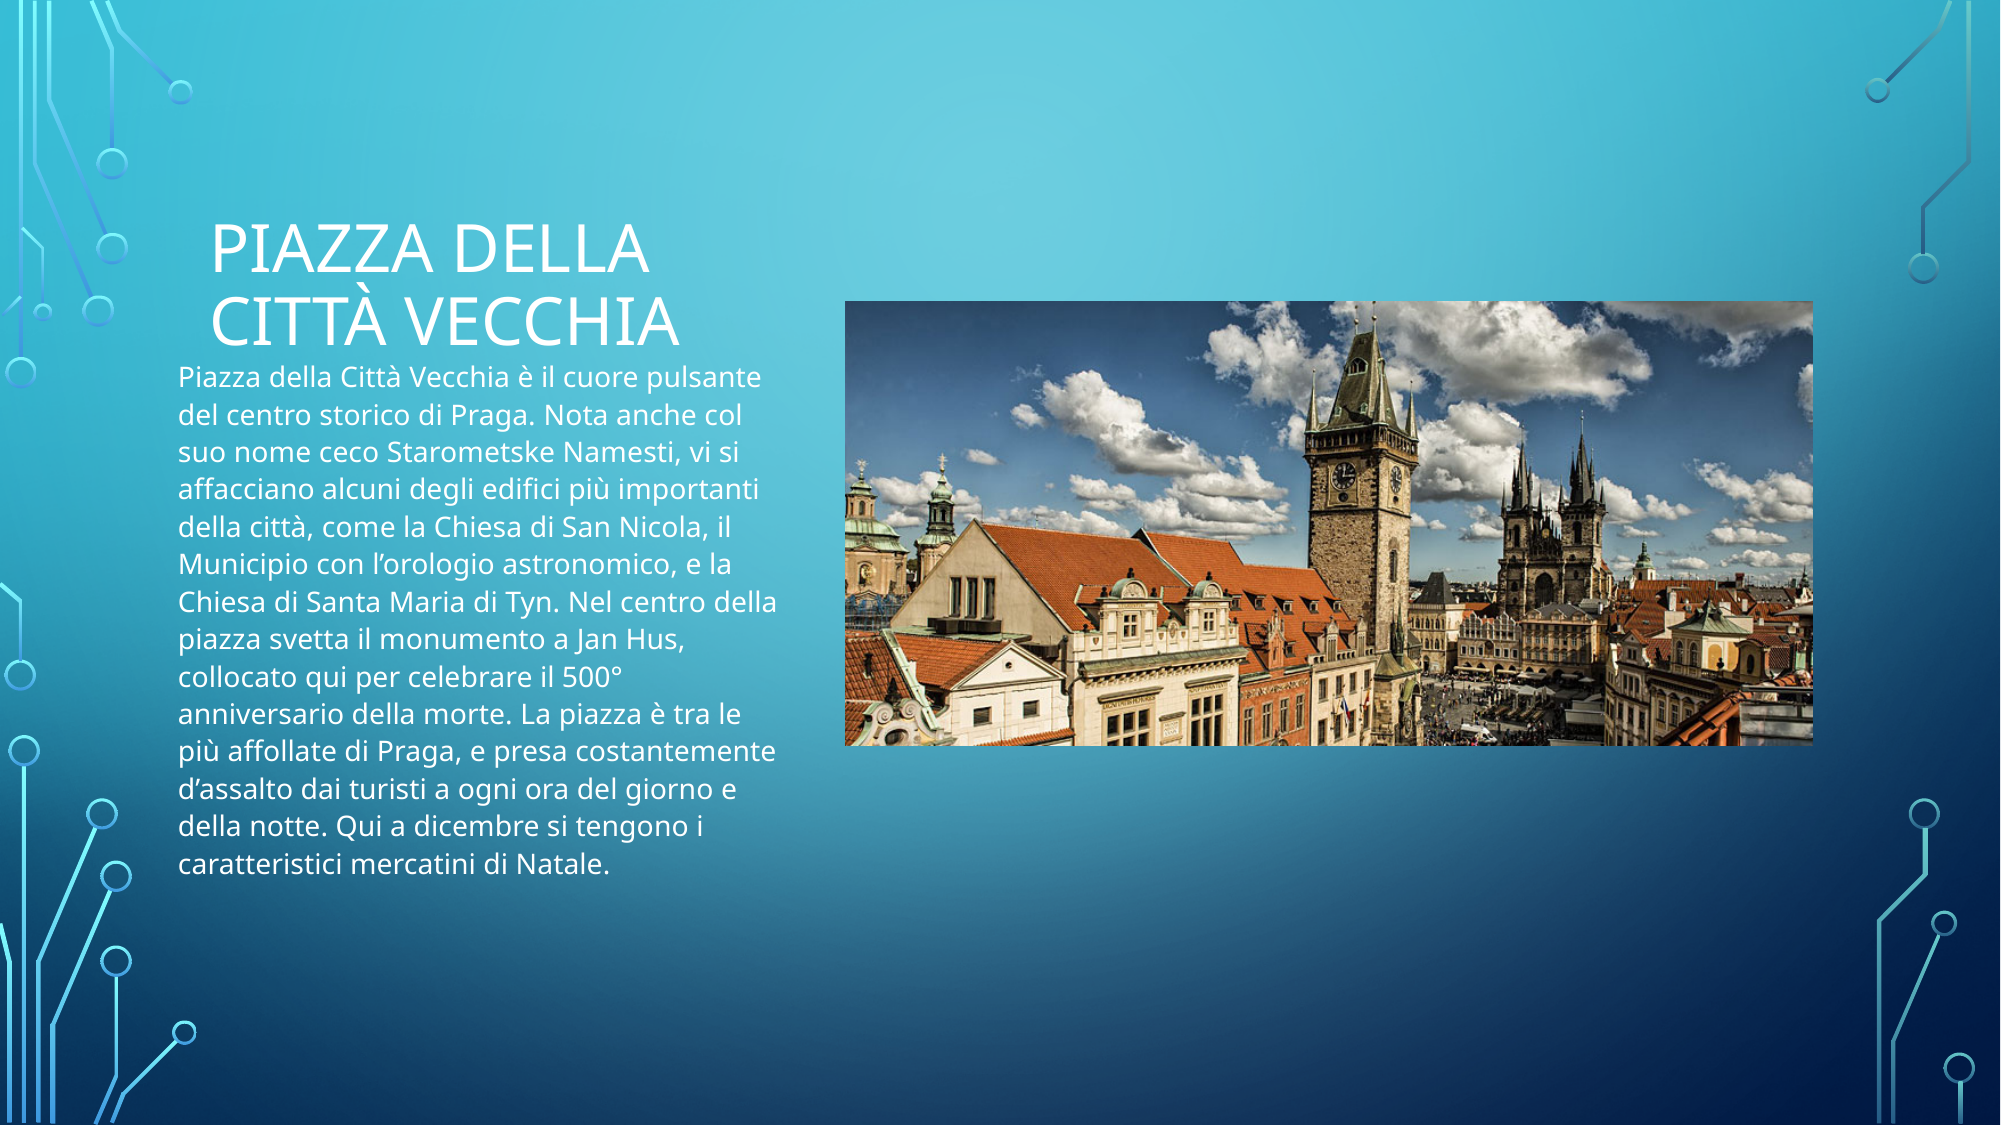

# Piazza della città vecchia
Piazza della Città Vecchia è il cuore pulsante del centro storico di Praga. Nota anche col suo nome ceco Starometske Namesti, vi si affacciano alcuni degli edifici più importanti della città, come la Chiesa di San Nicola, il Municipio con l’orologio astronomico, e la Chiesa di Santa Maria di Tyn. Nel centro della piazza svetta il monumento a Jan Hus, collocato qui per celebrare il 500° anniversario della morte. La piazza è tra le più affollate di Praga, e presa costantemente d’assalto dai turisti a ogni ora del giorno e della notte. Qui a dicembre si tengono i caratteristici mercatini di Natale.